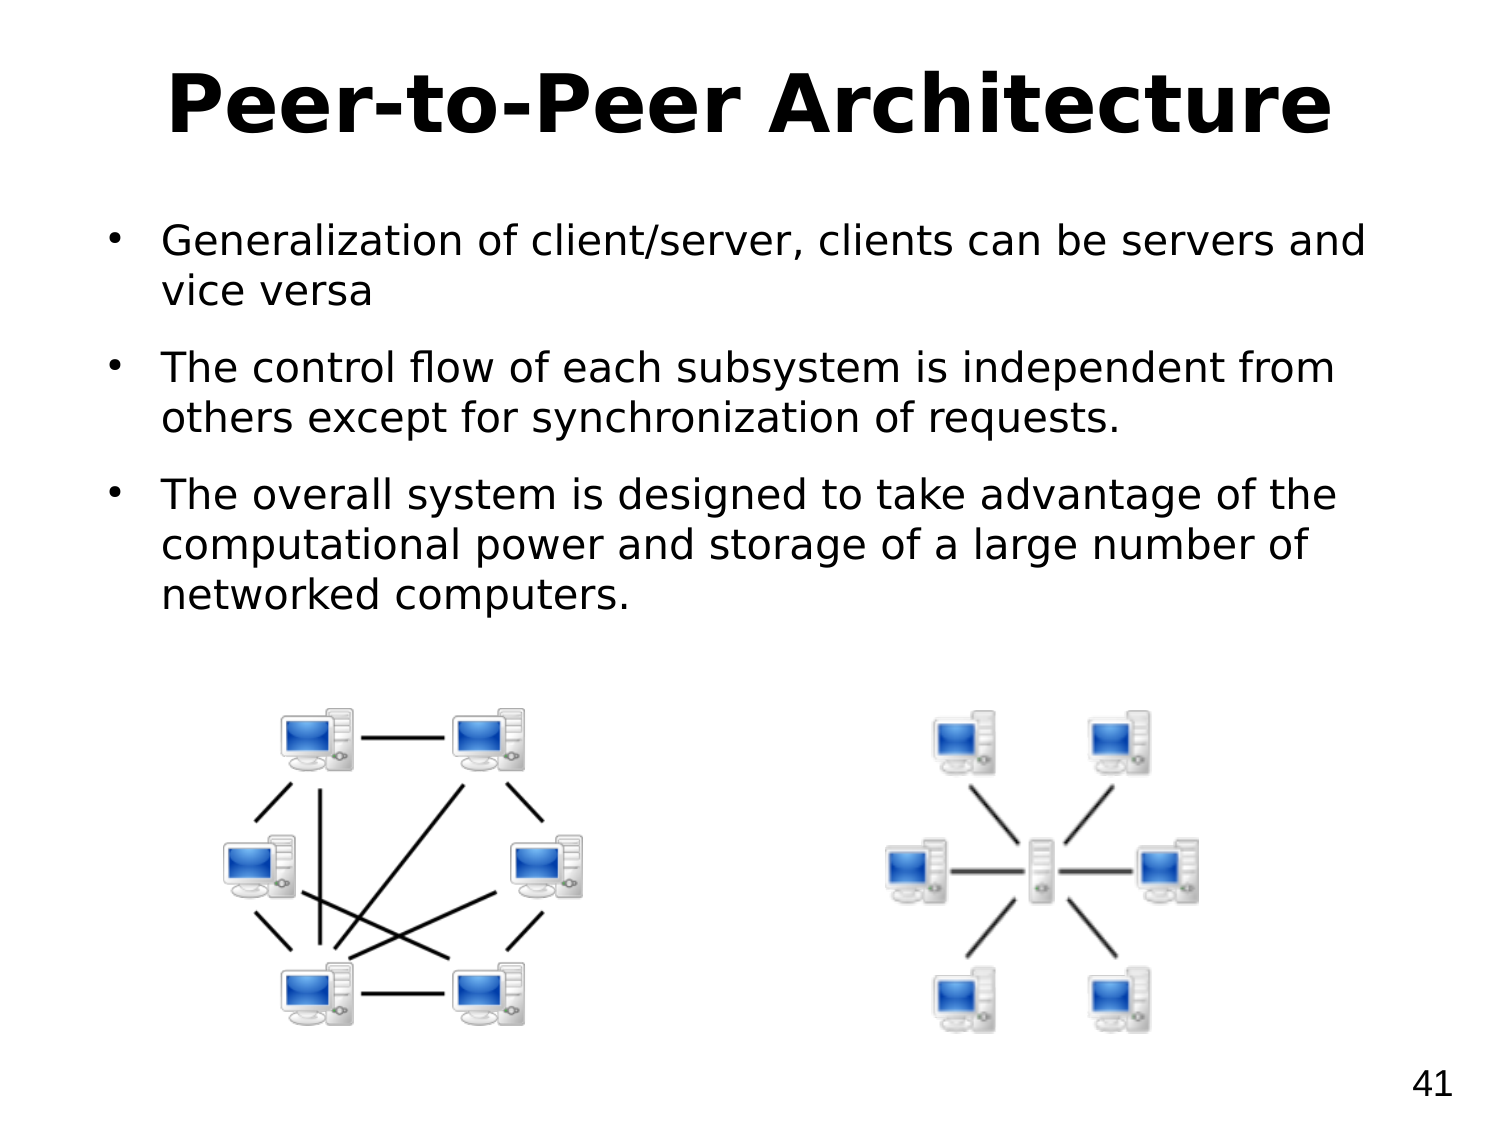

# Peer-to-Peer Architecture
Generalization of client/server, clients can be servers and vice versa
The control flow of each subsystem is independent from others except for synchronization of requests.
The overall system is designed to take advantage of the computational power and storage of a large number of networked computers.